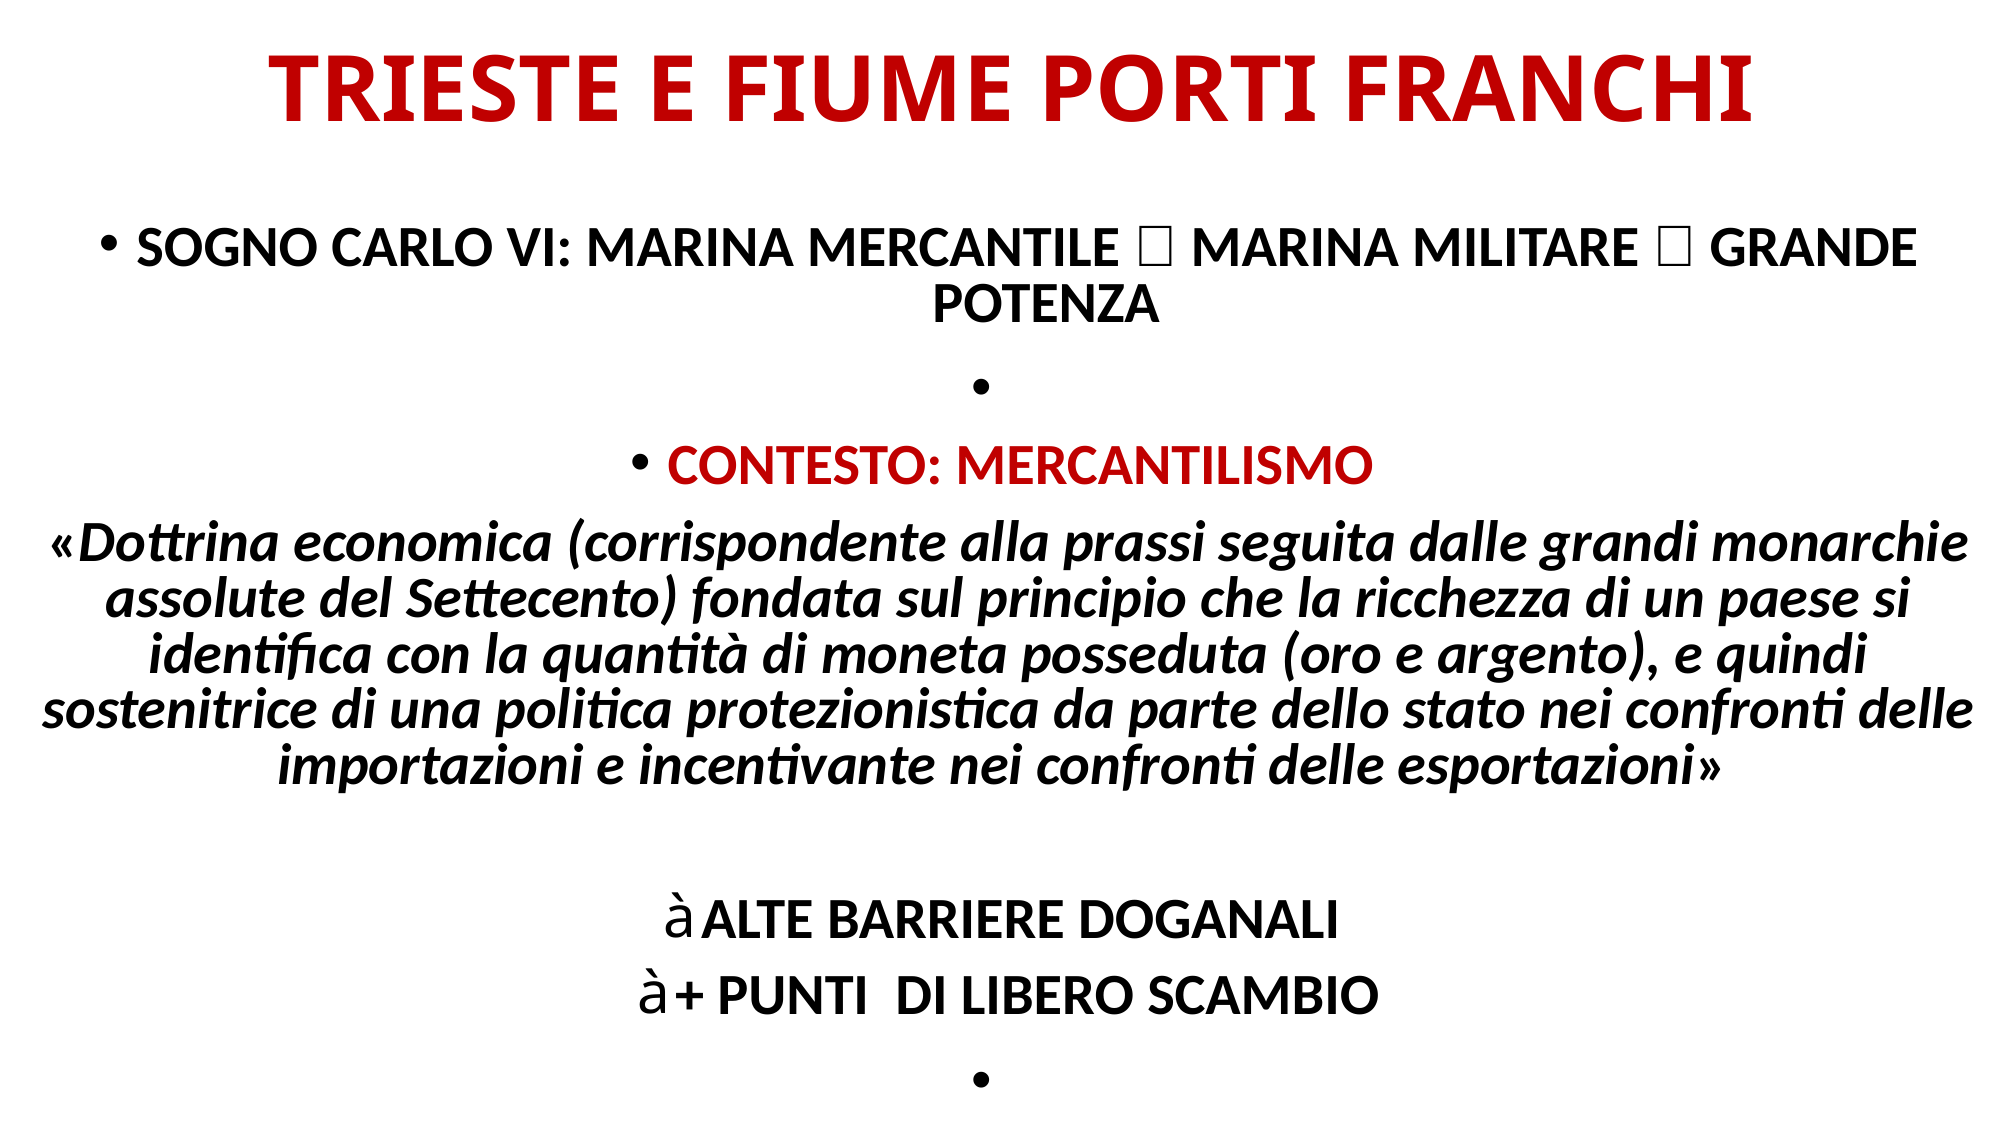

# TRIESTE E FIUME PORTI FRANCHI
SOGNO CARLO VI: MARINA MERCANTILE  MARINA MILITARE  GRANDE POTENZA
CONTESTO: MERCANTILISMO
«Dottrina economica (corrispondente alla prassi seguita dalle grandi monarchie assolute del Settecento) fondata sul principio che la ricchezza di un paese si identifica con la quantità di moneta posseduta (oro e argento), e quindi sostenitrice di una politica protezionistica da parte dello stato nei confronti delle importazioni e incentivante nei confronti delle esportazioni»
ALTE BARRIERE DOGANALI
+ PUNTI DI LIBERO SCAMBIO